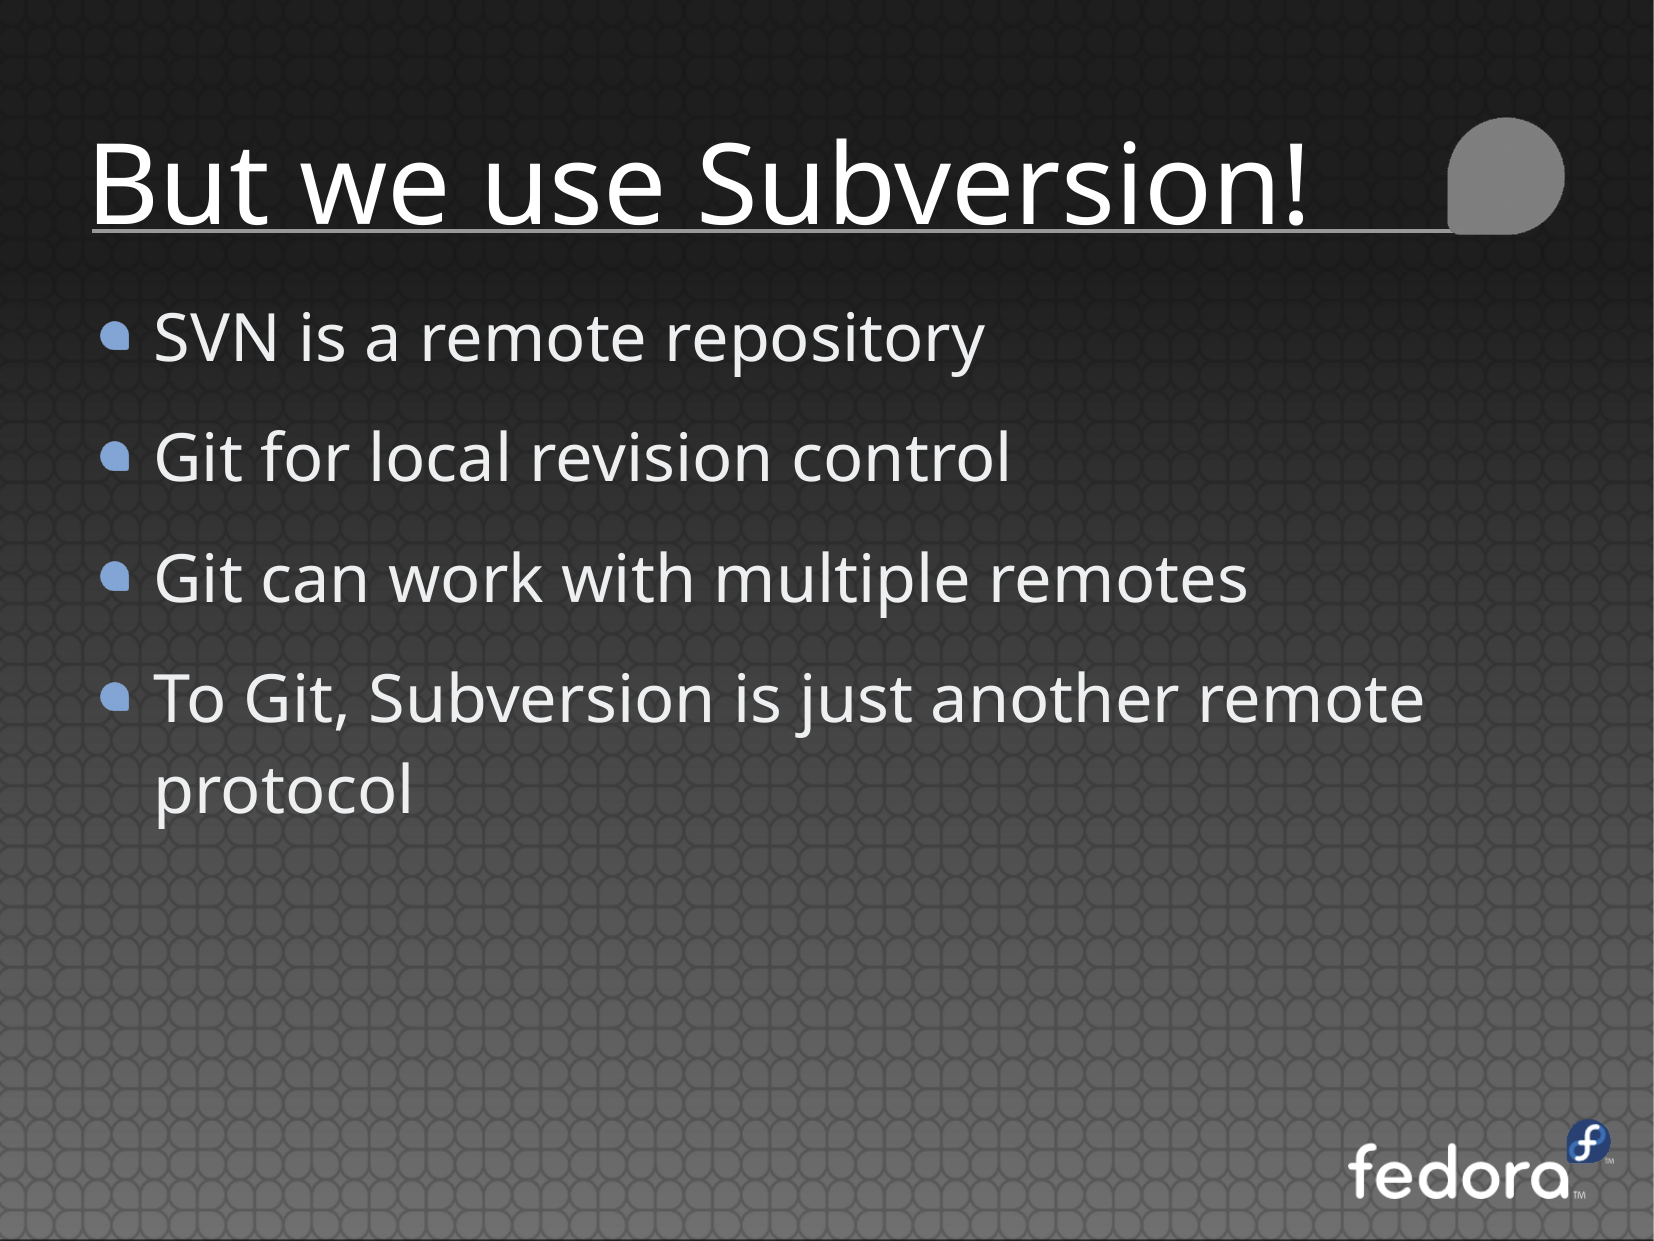

# But we use Subversion!
SVN is a remote repository
Git for local revision control
Git can work with multiple remotes
To Git, Subversion is just another remote protocol